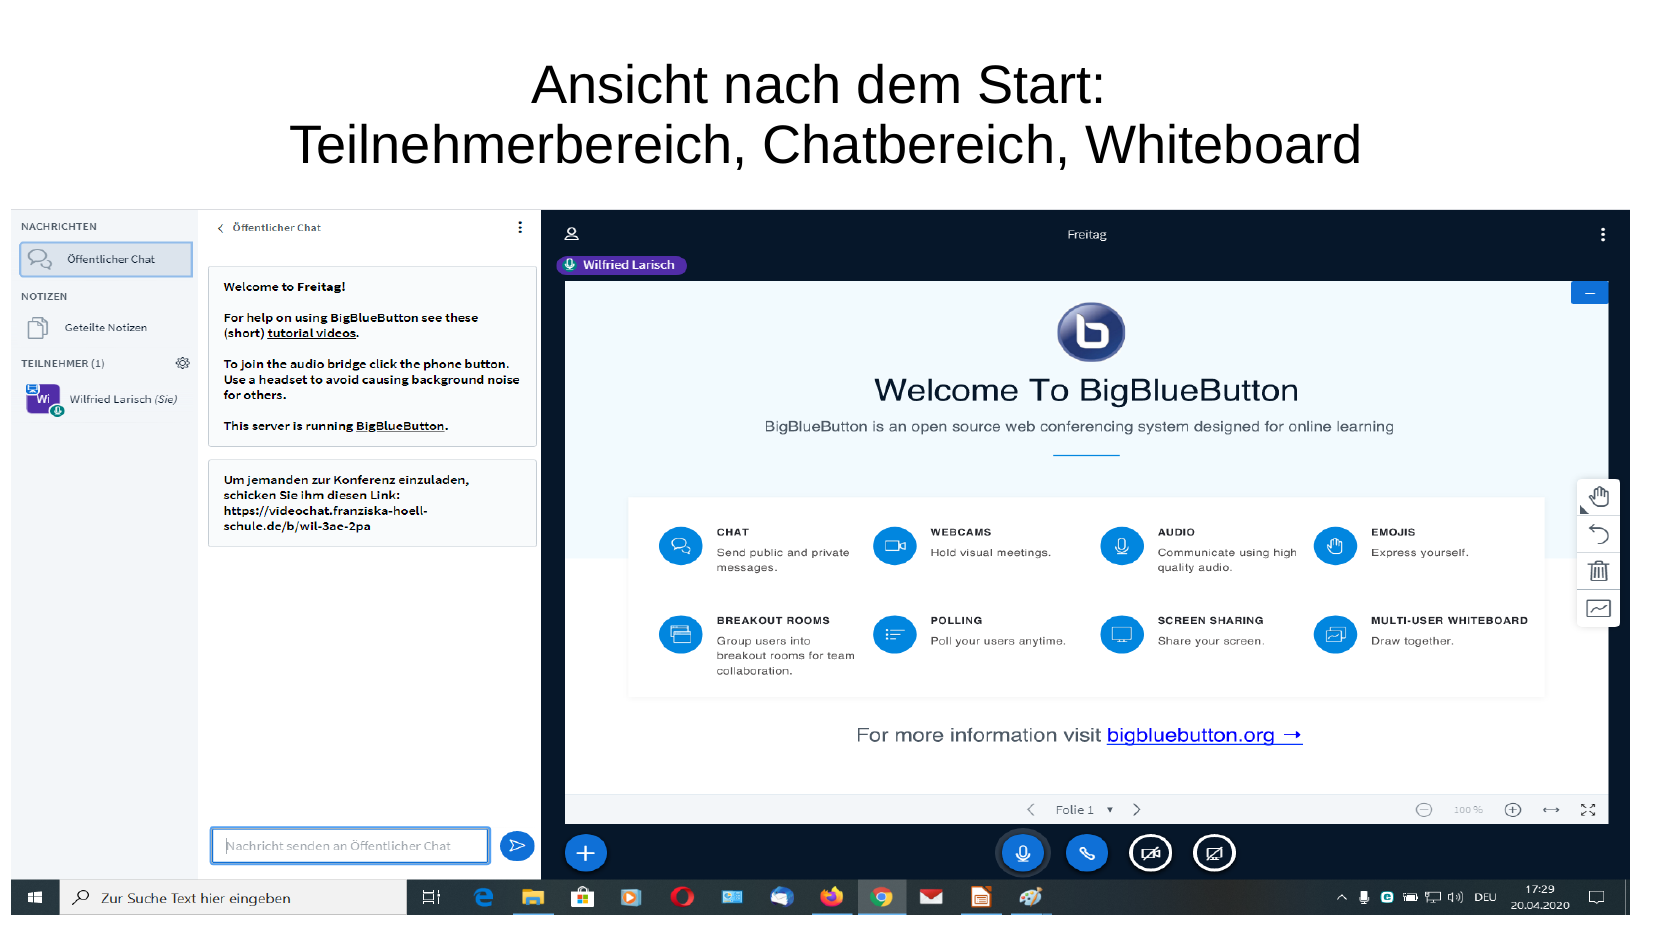

# Ansicht nach dem Start: Teilnehmerbereich, Chatbereich, Whiteboard